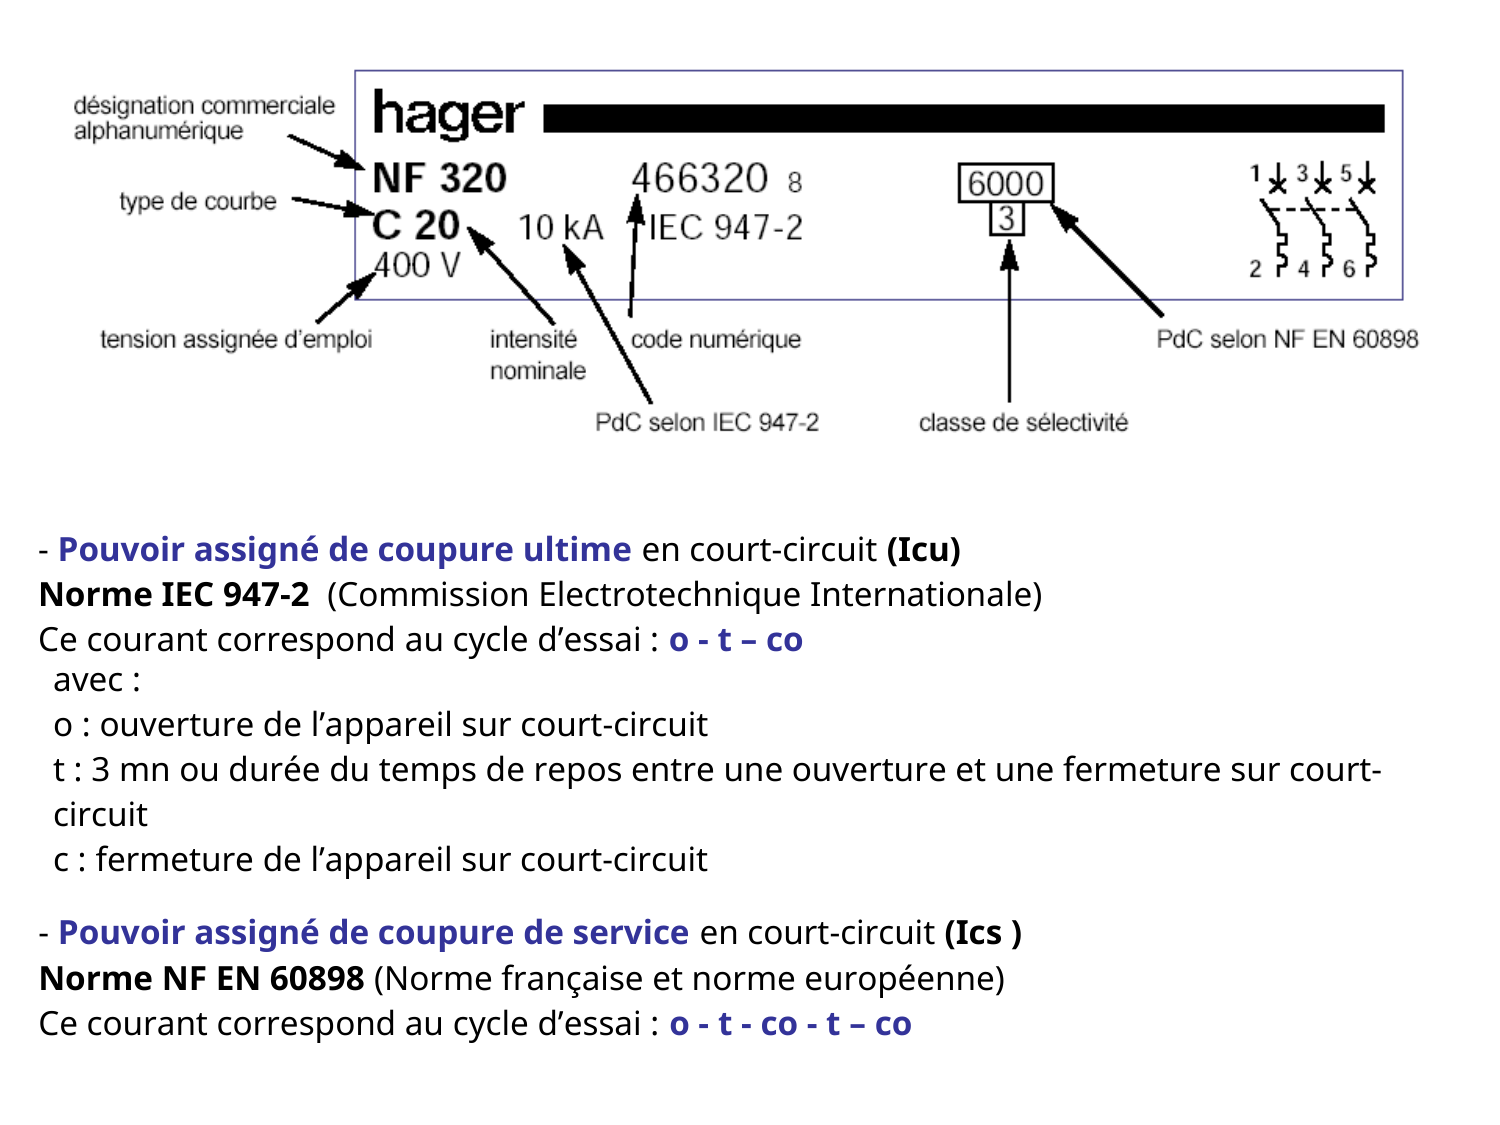

- Pouvoir assigné de coupure ultime en court-circuit (Icu)
Norme IEC 947-2 (Commission Electrotechnique Internationale)
Ce courant correspond au cycle d’essai : o - t – co
avec :
o : ouverture de l’appareil sur court-circuit
t : 3 mn ou durée du temps de repos entre une ouverture et une fermeture sur court-circuit
c : fermeture de l’appareil sur court-circuit
- Pouvoir assigné de coupure de service en court-circuit (Ics )
Norme NF EN 60898 (Norme française et norme européenne)
Ce courant correspond au cycle d’essai : o - t - co - t – co